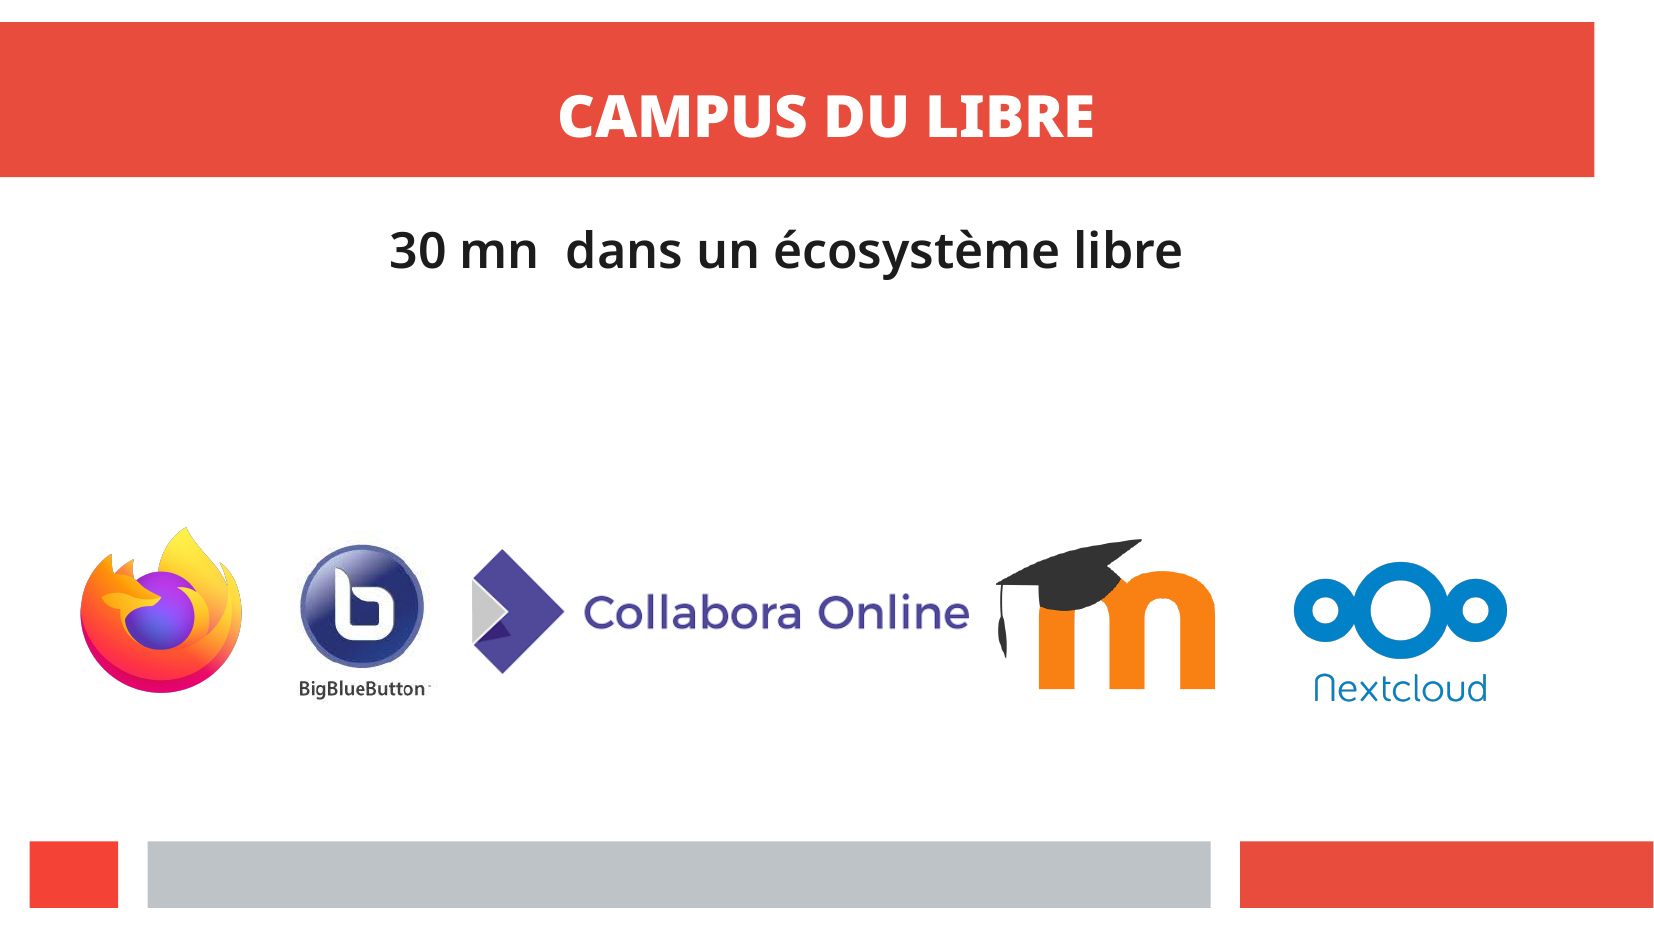

# CAMPUS DU LIBRE
30 mn dans un écosystème libre